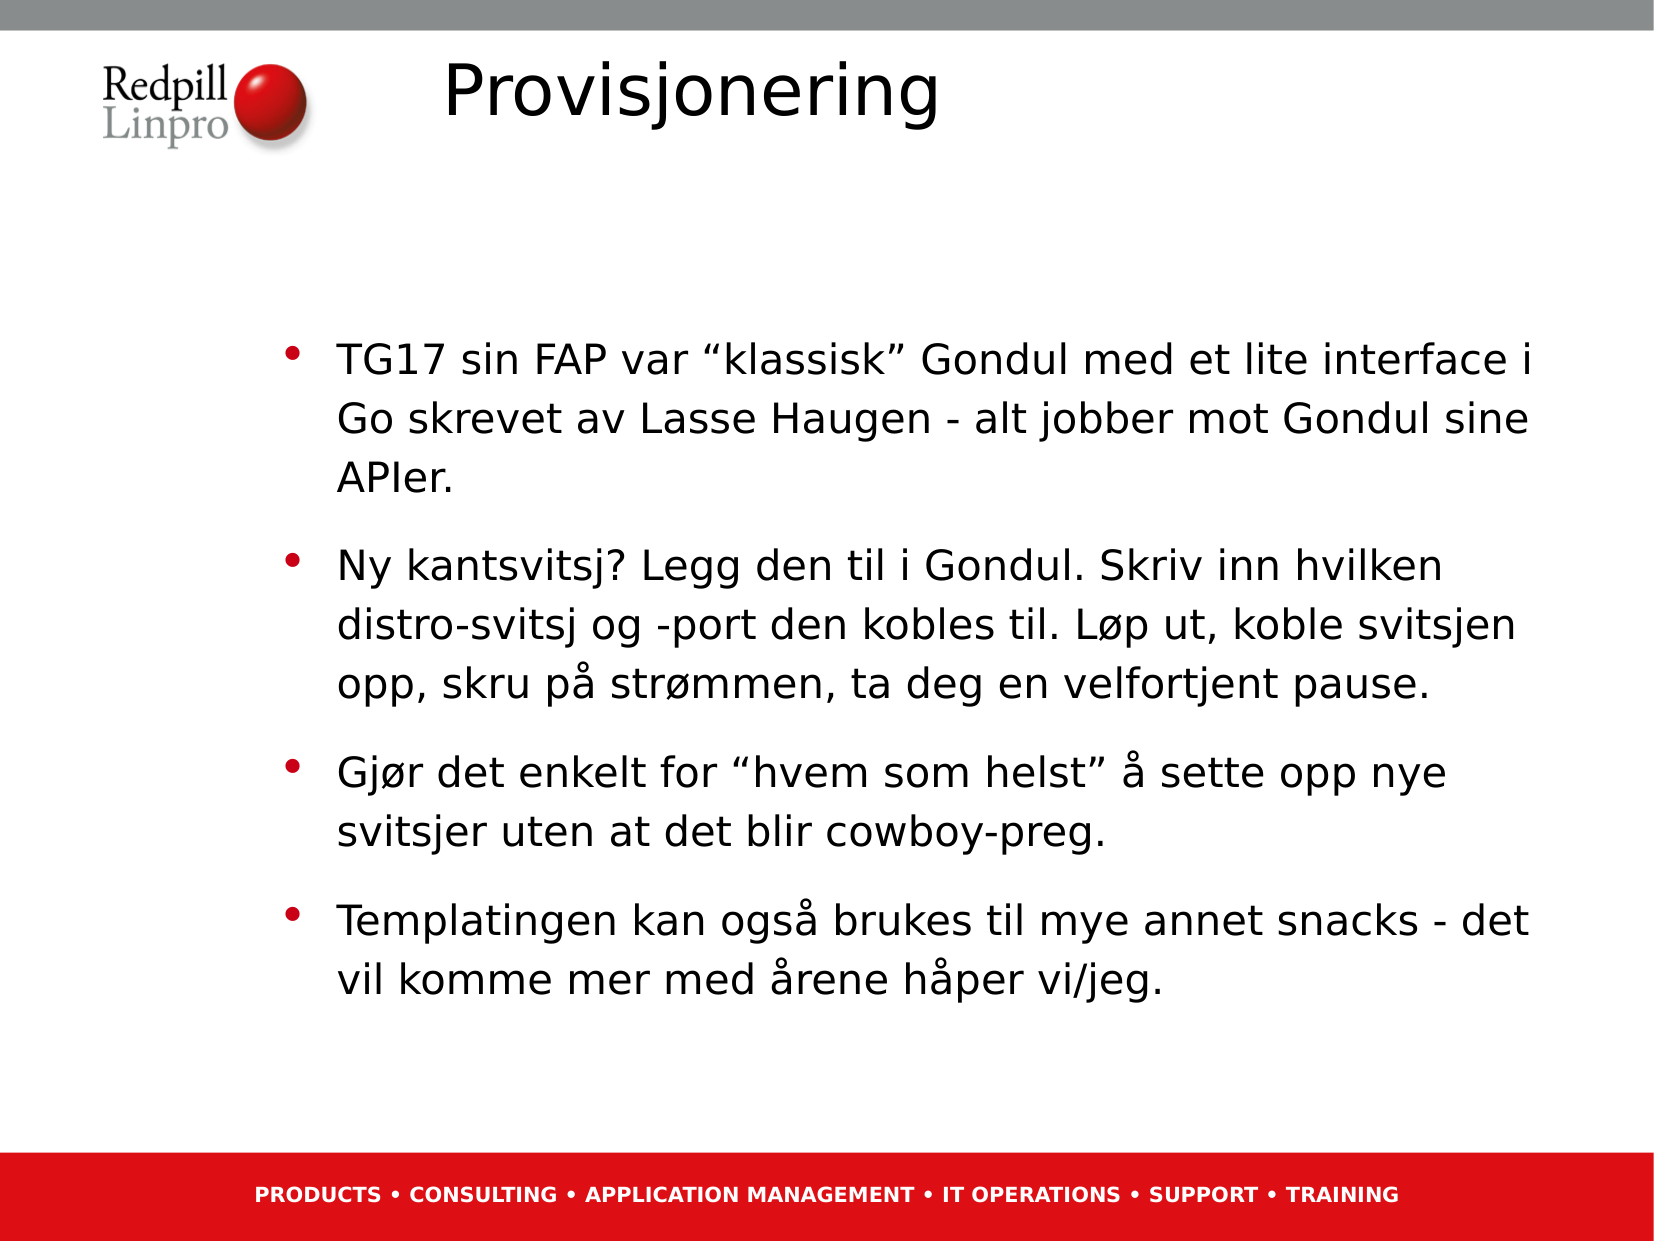

# Provisjonering
TG17 sin FAP var “klassisk” Gondul med et lite interface i Go skrevet av Lasse Haugen - alt jobber mot Gondul sine APIer.
Ny kantsvitsj? Legg den til i Gondul. Skriv inn hvilken distro-svitsj og -port den kobles til. Løp ut, koble svitsjen opp, skru på strømmen, ta deg en velfortjent pause.
Gjør det enkelt for “hvem som helst” å sette opp nye svitsjer uten at det blir cowboy-preg.
Templatingen kan også brukes til mye annet snacks - det vil komme mer med årene håper vi/jeg.